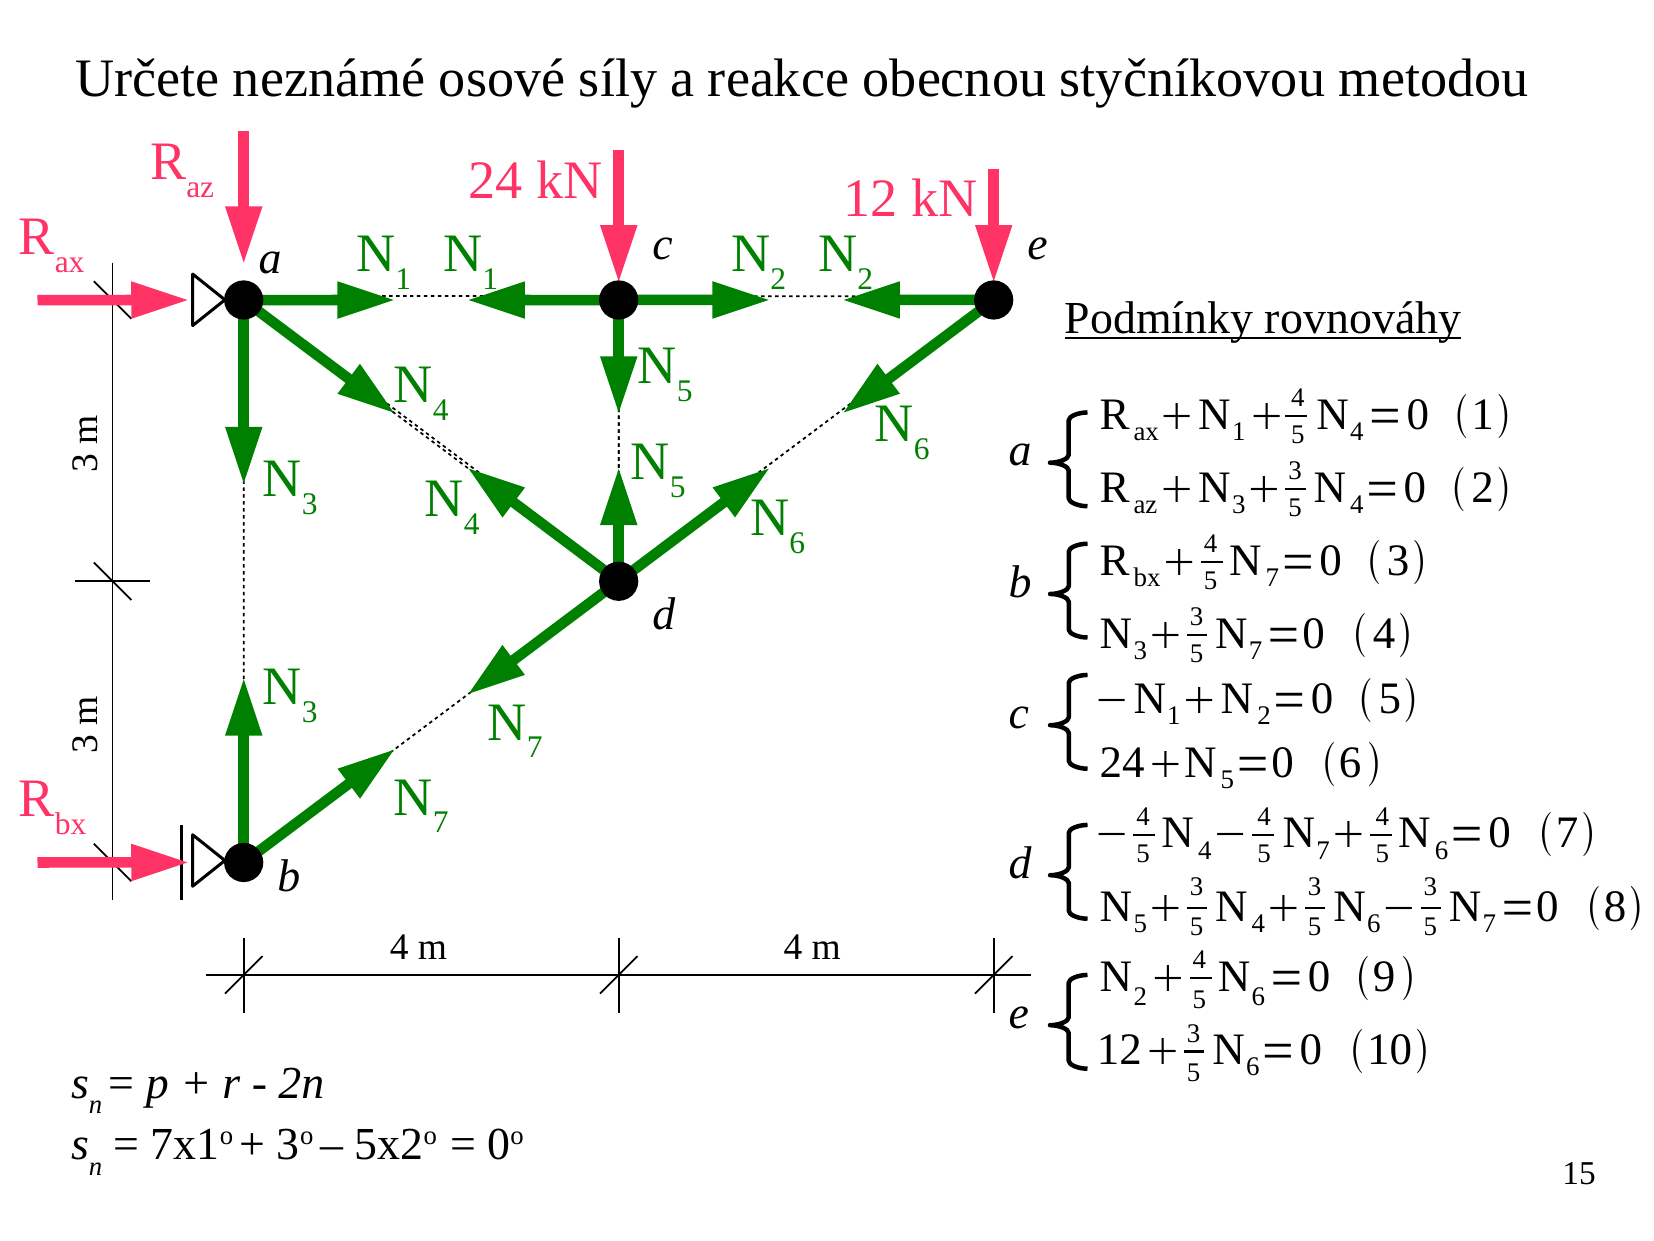

# Určete neznámé osové síly a reakce obecnou styčníkovou metodou
Raz
24 kN
12 kN
Rax
c
e
N2
N1
N2
N1
a
Podmínky rovnováhy
N5
N4
N6
3 m
a
N5
N3
N4
N6
b
d
N3
c
3 m
N7
N7
Rbx
d
b
4 m
4 m
e
sn = p + r - 2n
sn = 7x1o + 3o – 5x2o = 0o
15